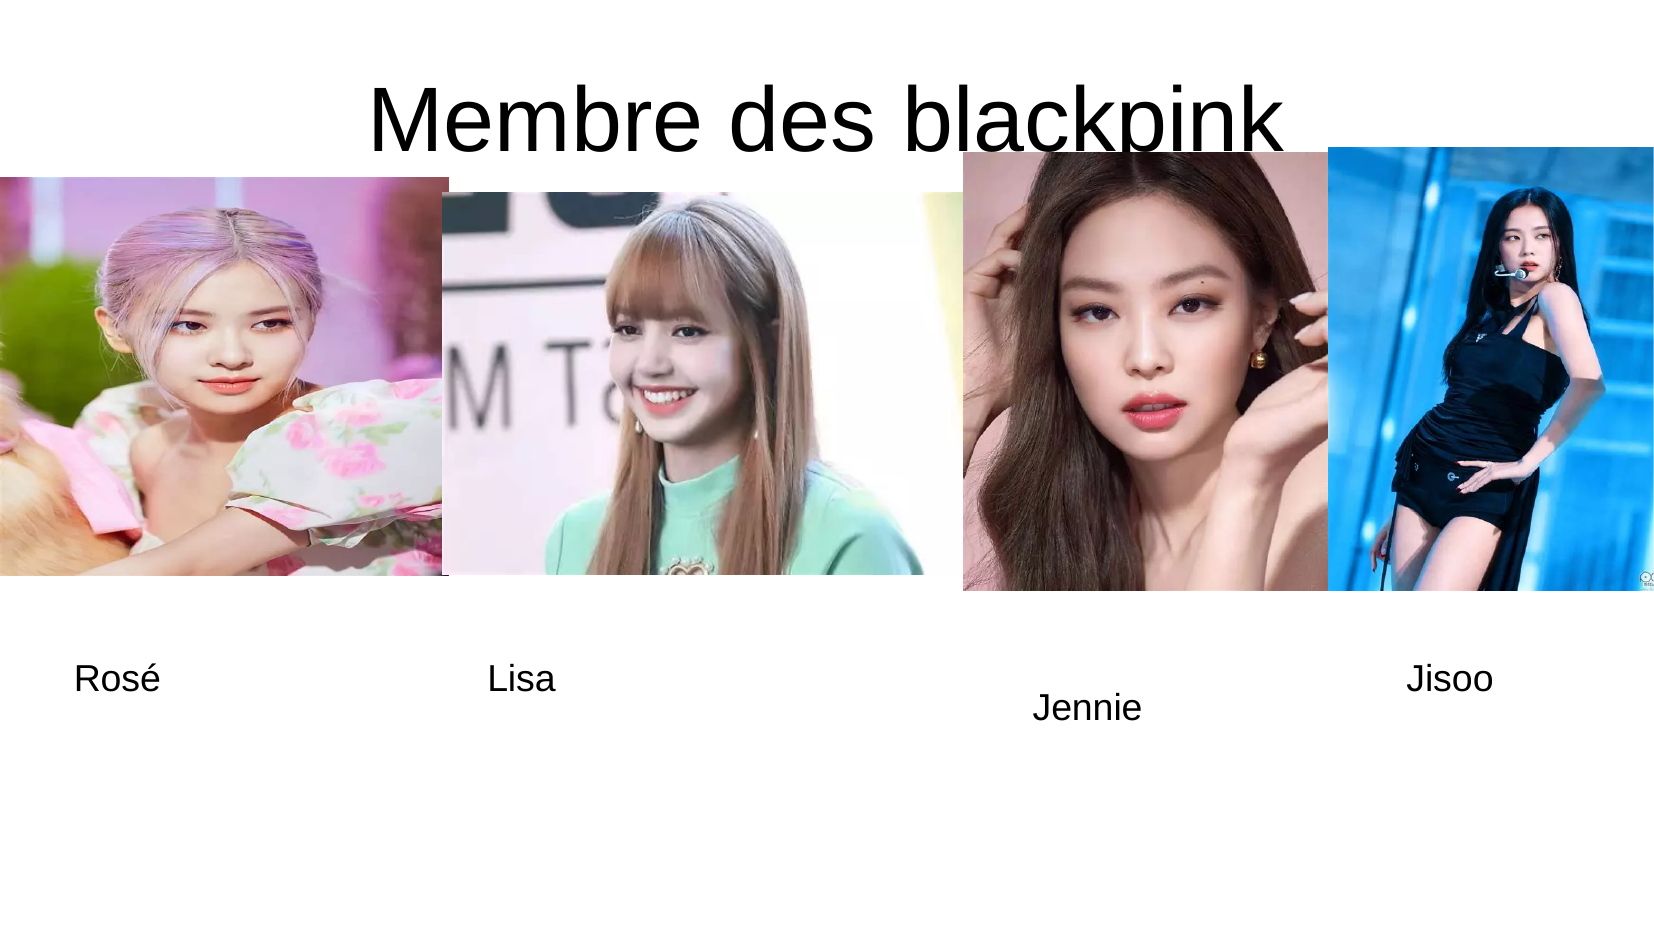

# Membre des blackpink
Rosé
Lisa
Jisoo
Jennie